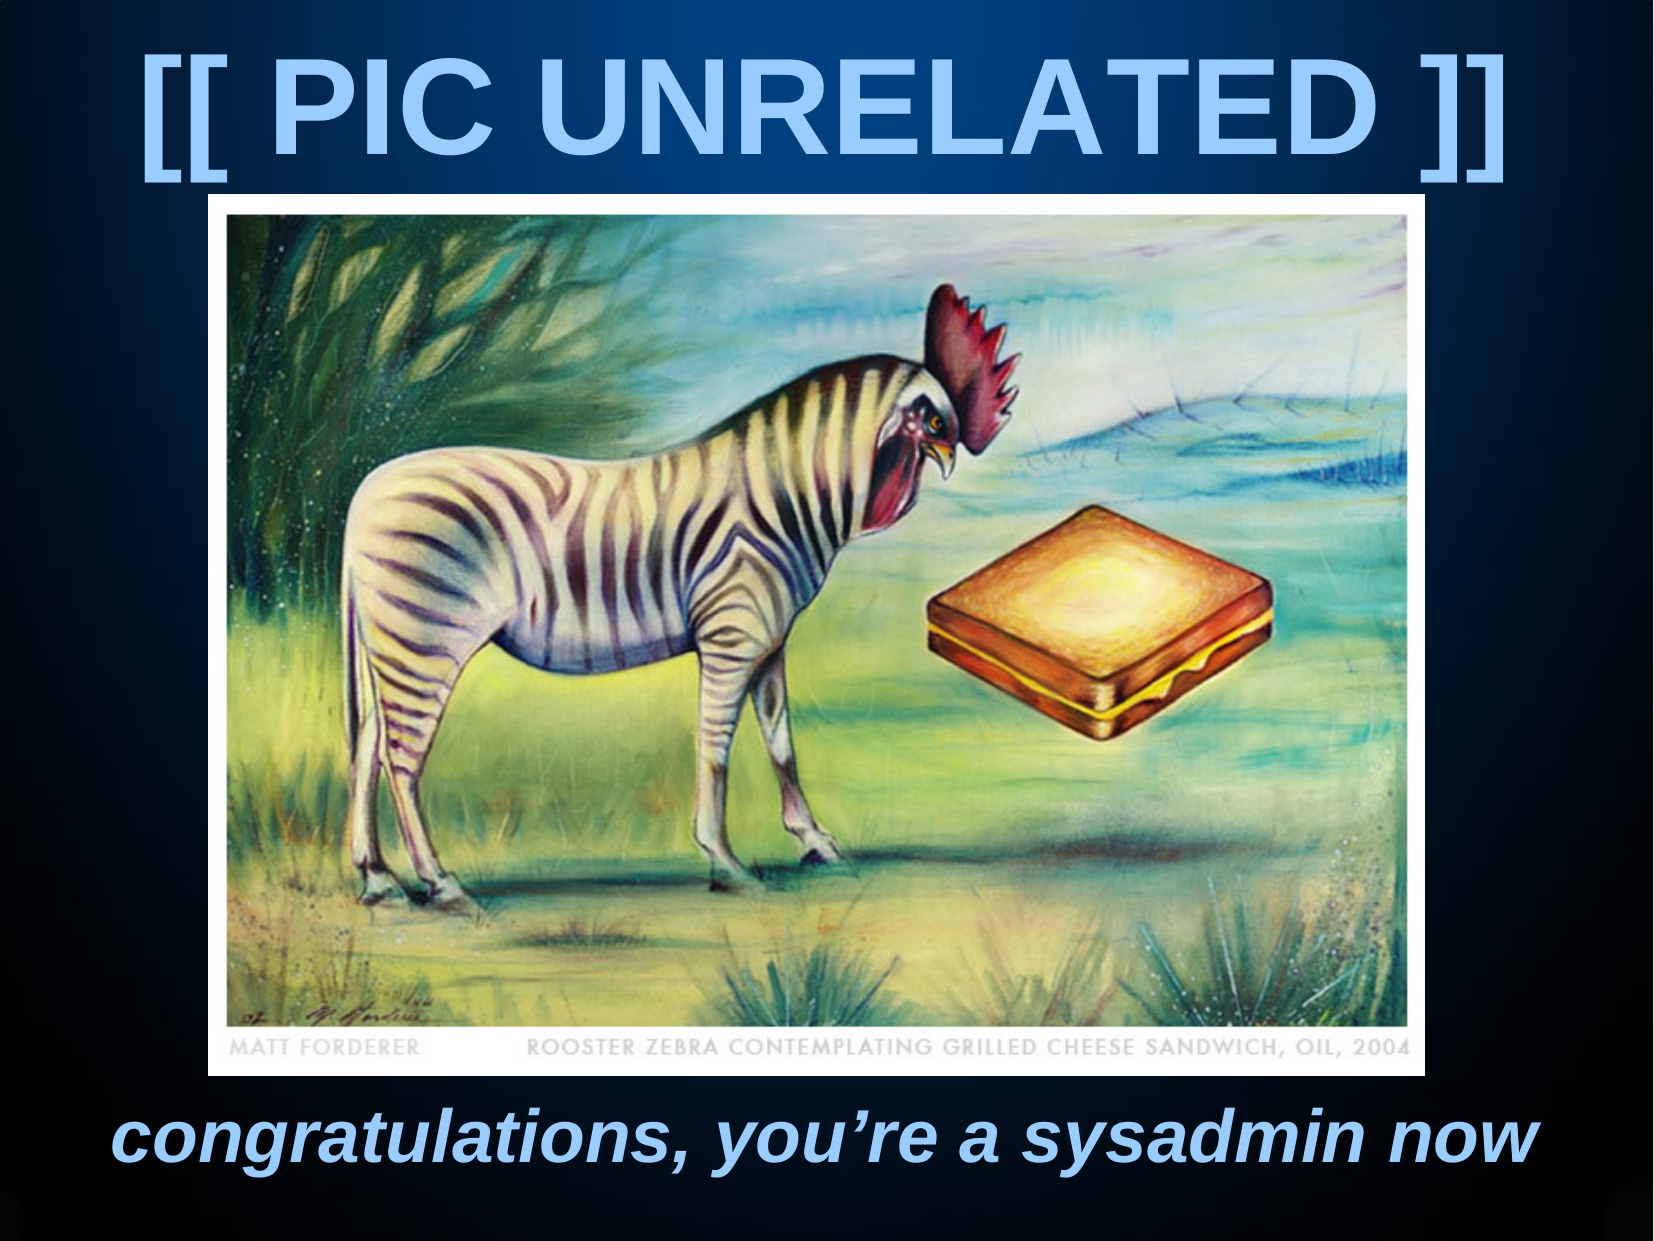

# [[ PIC UNRELATED ]]
congratulations, you’re a sysadmin now